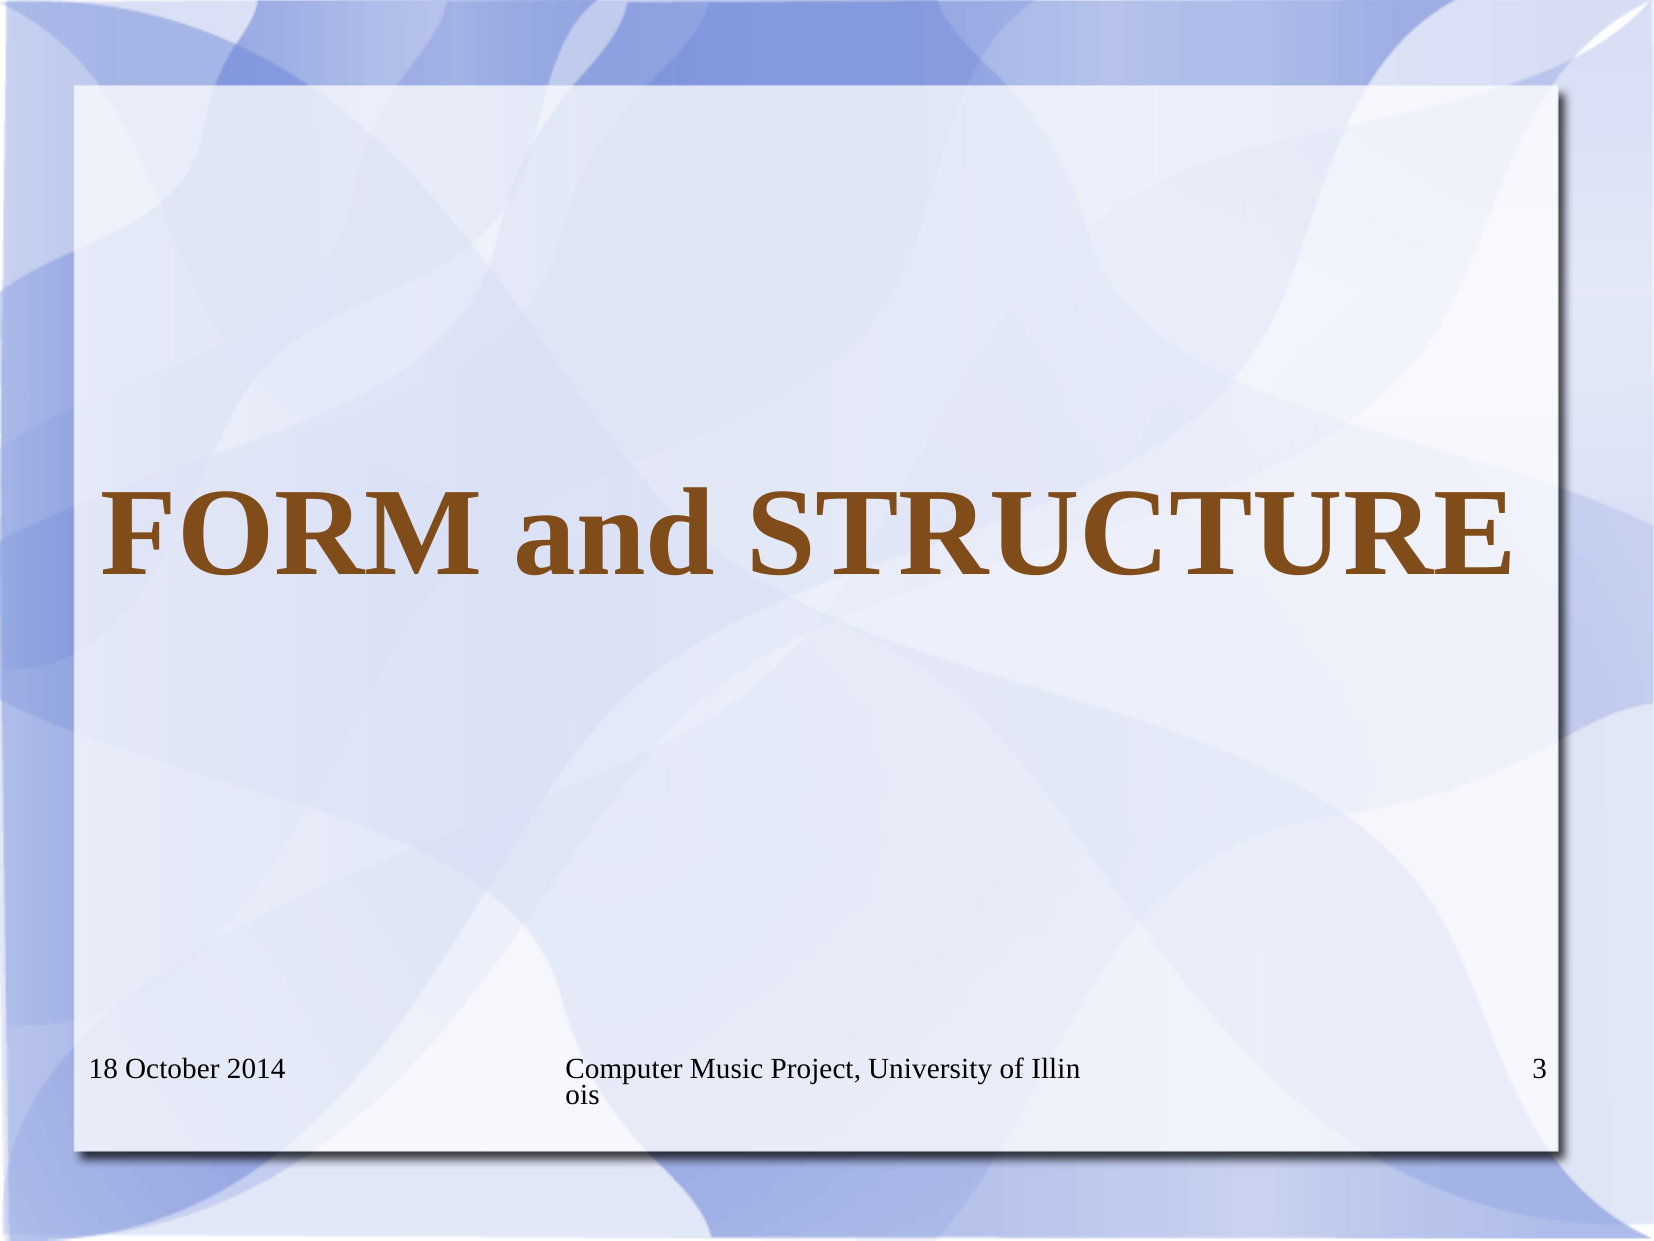

# FORM and STRUCTURE
18 October 2014
Computer Music Project, University of Illinois
3